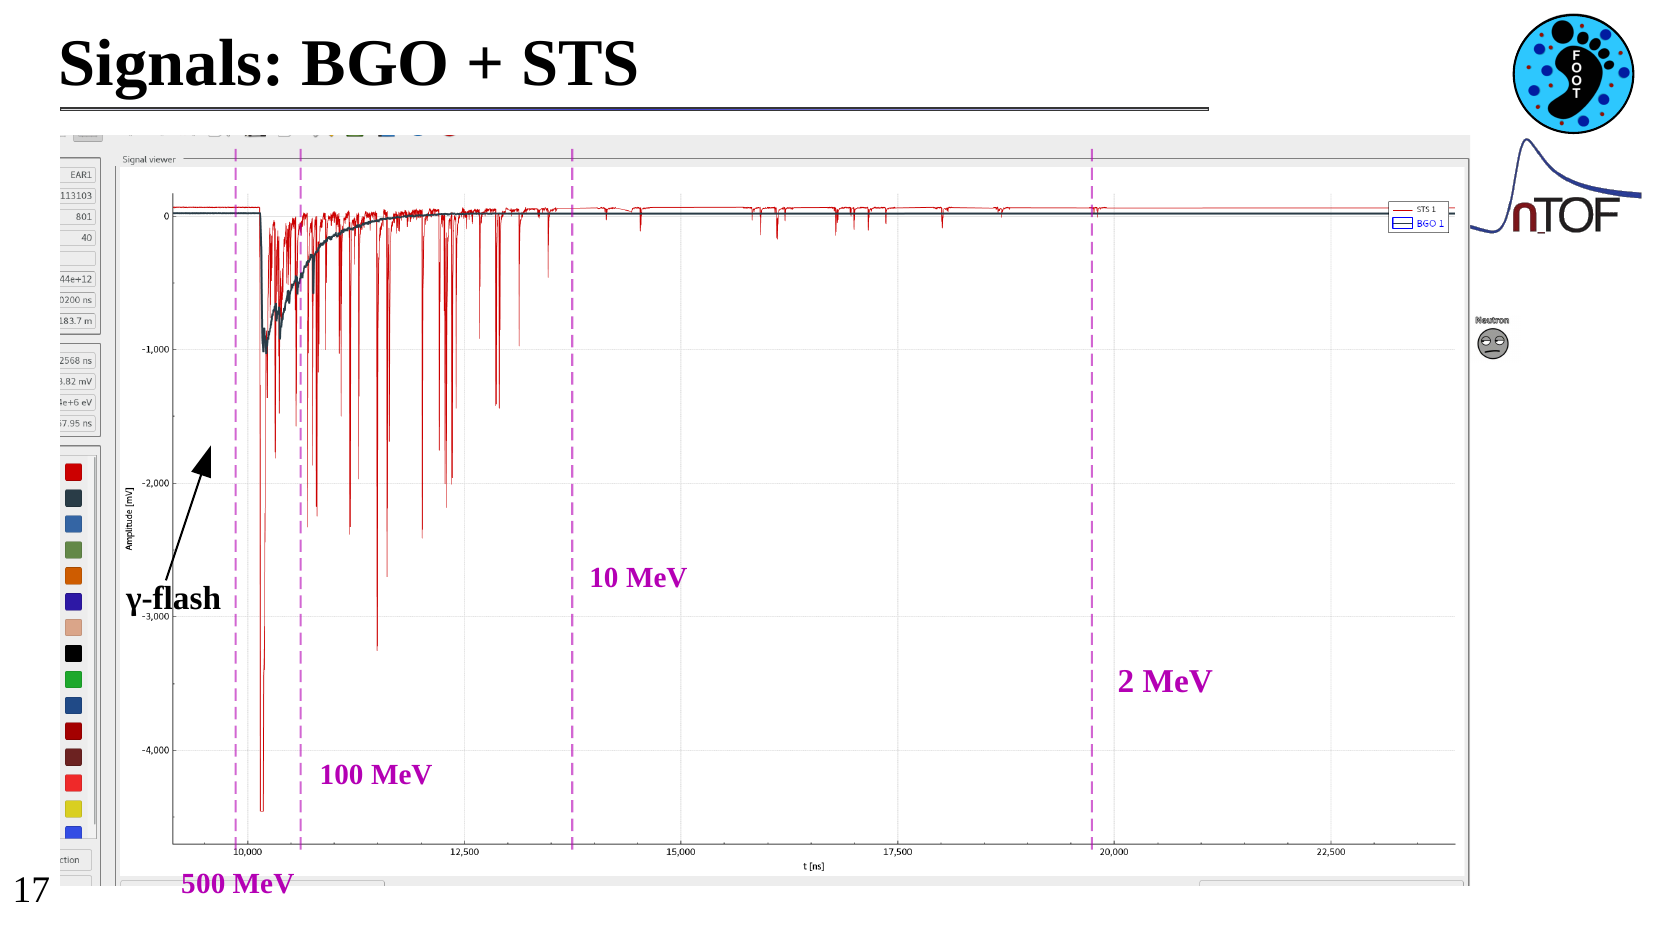

Signals: BGO + STS
10 MeV
γ-flash
2 MeV
100 MeV
500 MeV
17